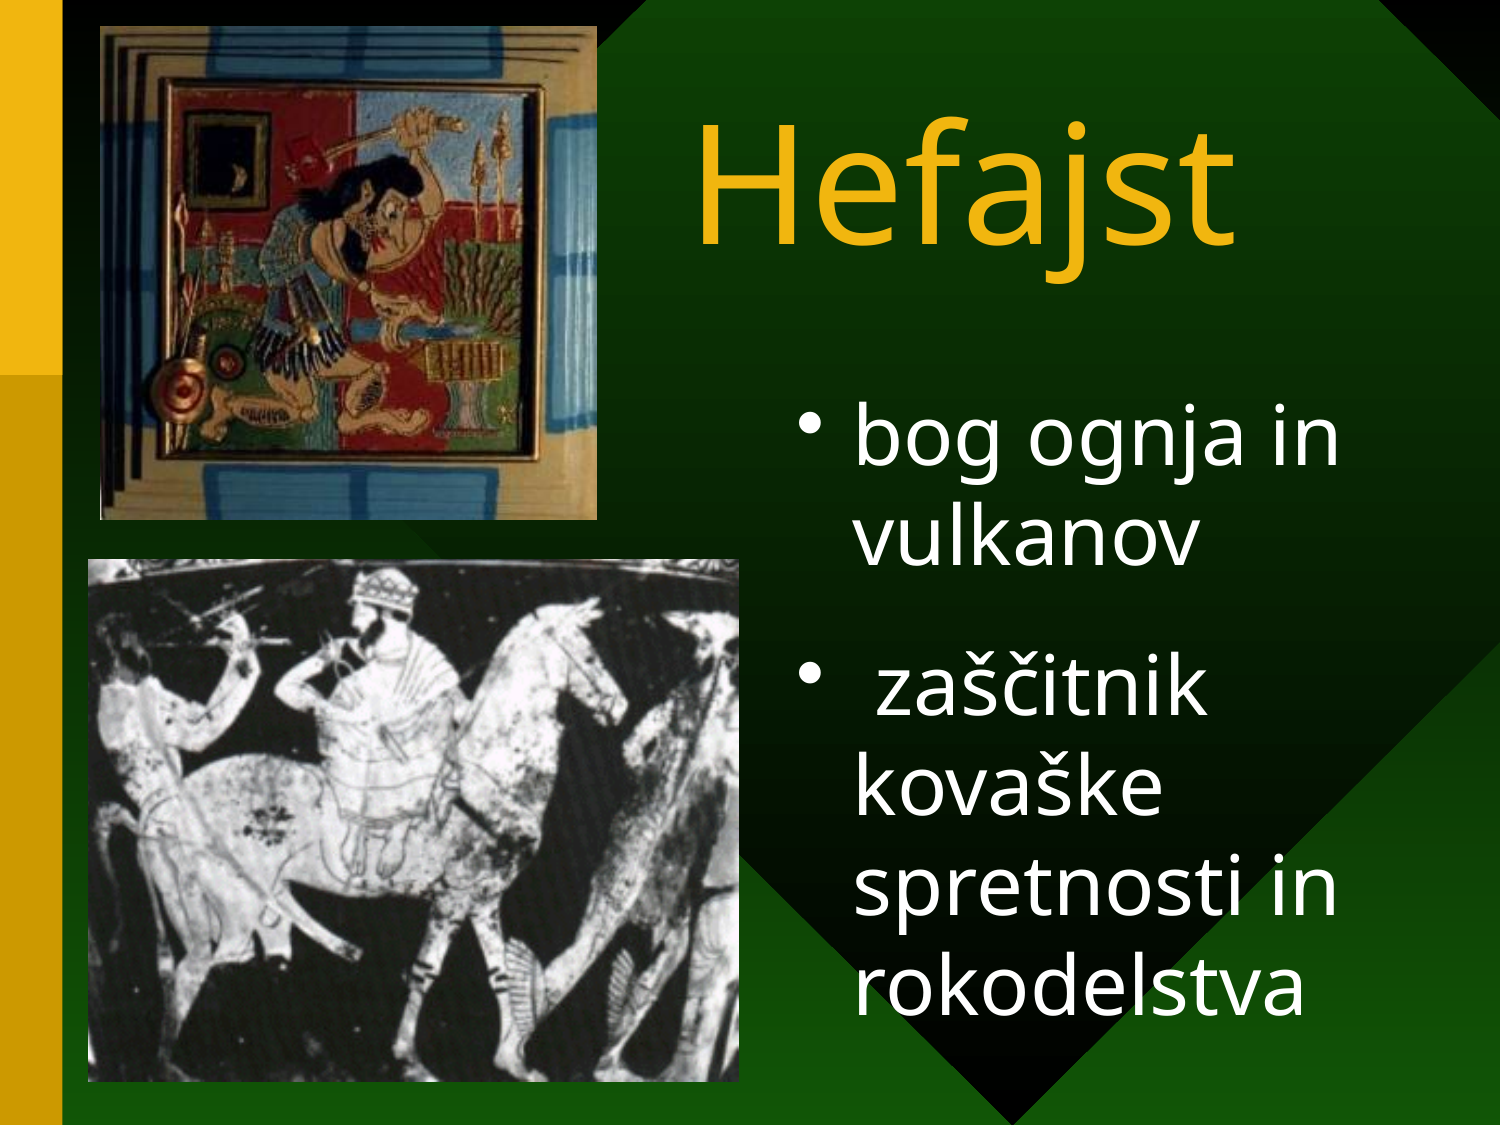

# Hefajst
bog ognja in vulkanov
 zaščitnik kovaške spretnosti in rokodelstva